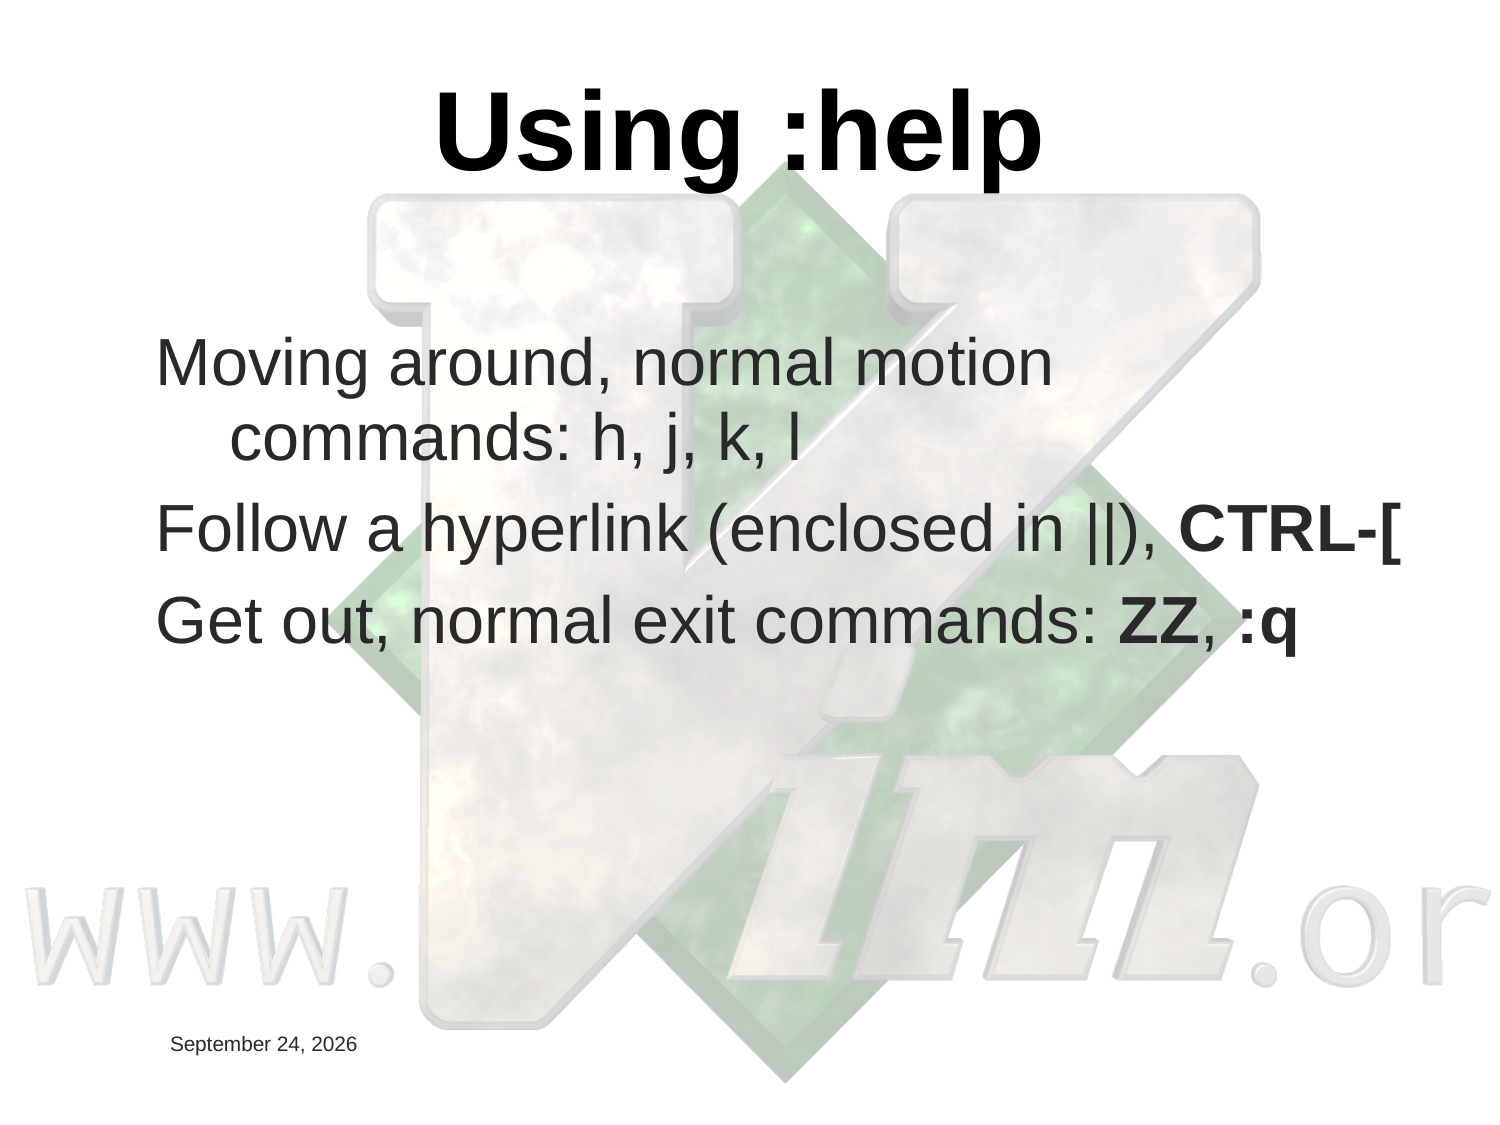

# Using :help
Moving around, normal motion commands: h, j, k, l
Follow a hyperlink (enclosed in ||), CTRL-[
Get out, normal exit commands: ZZ, :q